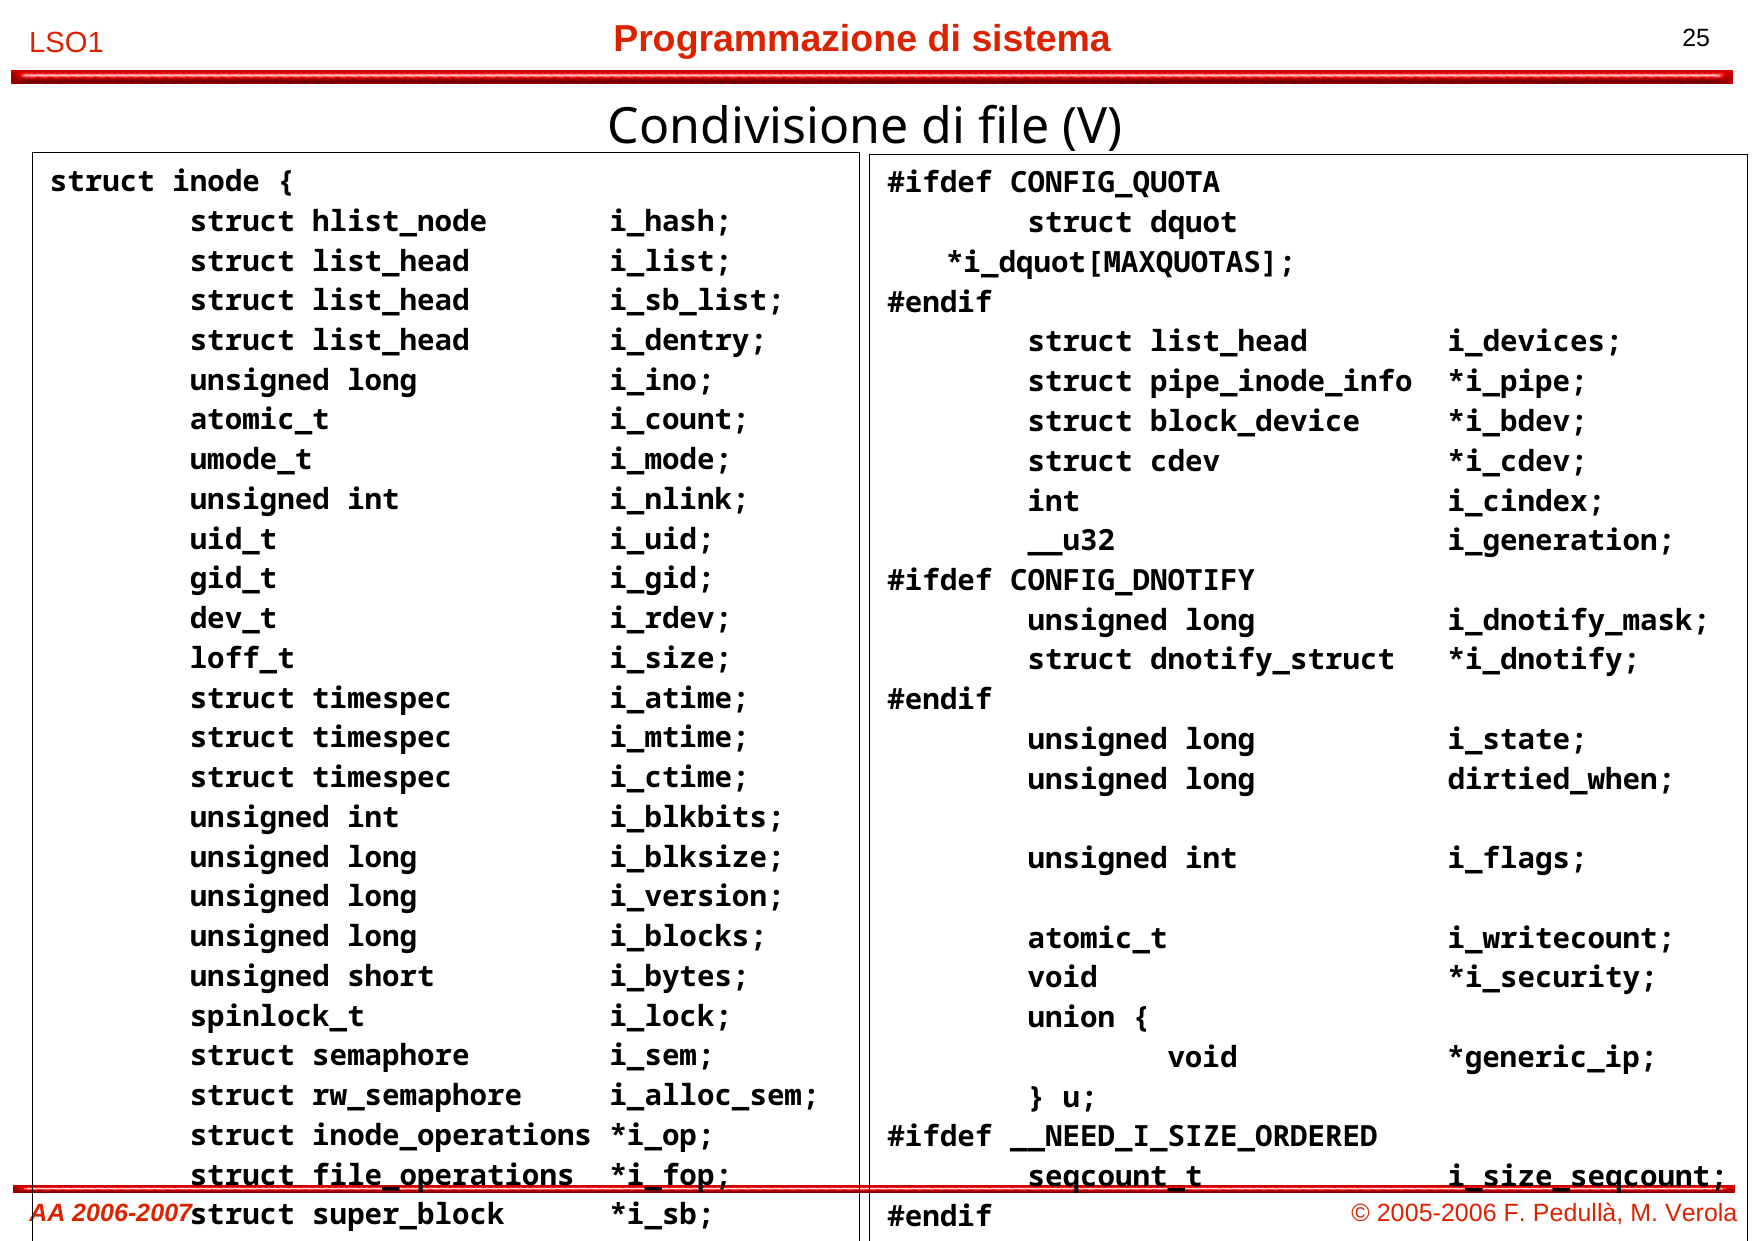

Condivisione di file (V)
# struct inode {
 struct hlist_node i_hash;
 struct list_head i_list;
 struct list_head i_sb_list;
 struct list_head i_dentry;
 unsigned long i_ino;
 atomic_t i_count;
 umode_t i_mode;
 unsigned int i_nlink;
 uid_t i_uid;
 gid_t i_gid;
 dev_t i_rdev;
 loff_t i_size;
 struct timespec i_atime;
 struct timespec i_mtime;
 struct timespec i_ctime;
 unsigned int i_blkbits;
 unsigned long i_blksize;
 unsigned long i_version;
 unsigned long i_blocks;
 unsigned short i_bytes;
 spinlock_t i_lock;
 struct semaphore i_sem;
 struct rw_semaphore i_alloc_sem;
 struct inode_operations *i_op;
 struct file_operations *i_fop;
 struct super_block *i_sb;
 struct file_lock *i_flock;
 struct address_space *i_mapping;
 struct address_space i_data;
#ifdef CONFIG_QUOTA
 struct dquot *i_dquot[MAXQUOTAS];
#endif
 struct list_head i_devices;
 struct pipe_inode_info *i_pipe;
 struct block_device *i_bdev;
 struct cdev *i_cdev;
 int i_cindex;
 __u32 i_generation;
#ifdef CONFIG_DNOTIFY
 unsigned long i_dnotify_mask;
 struct dnotify_struct *i_dnotify;
#endif
 unsigned long i_state;
 unsigned long dirtied_when;
 unsigned int i_flags;
 atomic_t i_writecount;
 void *i_security;
 union {
 void *generic_ip;
 } u;
#ifdef __NEED_I_SIZE_ORDERED
 seqcount_t i_size_seqcount;
#endif
};
// file: /usr/src/kernels/.../include/linux/fs.h